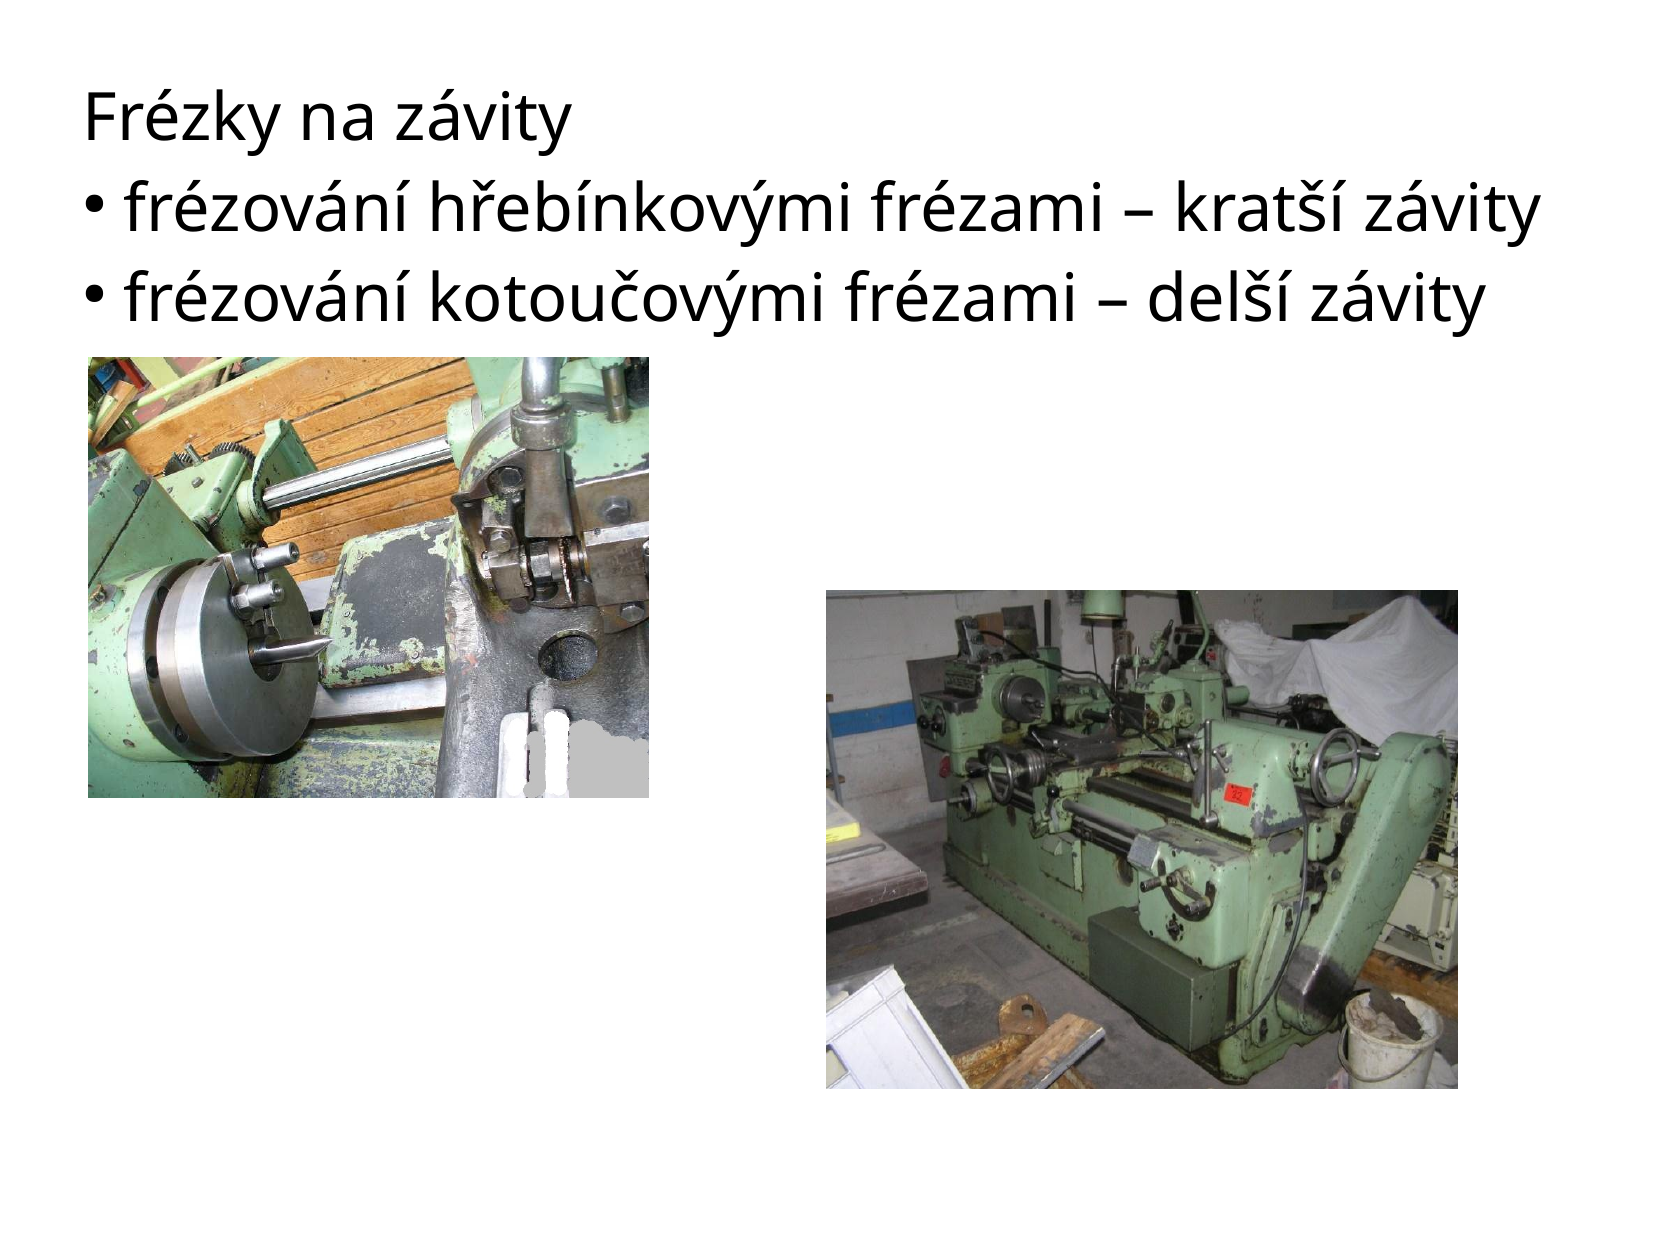

# Frézky na závity
 frézování hřebínkovými frézami – kratší závity
 frézování kotoučovými frézami – delší závity